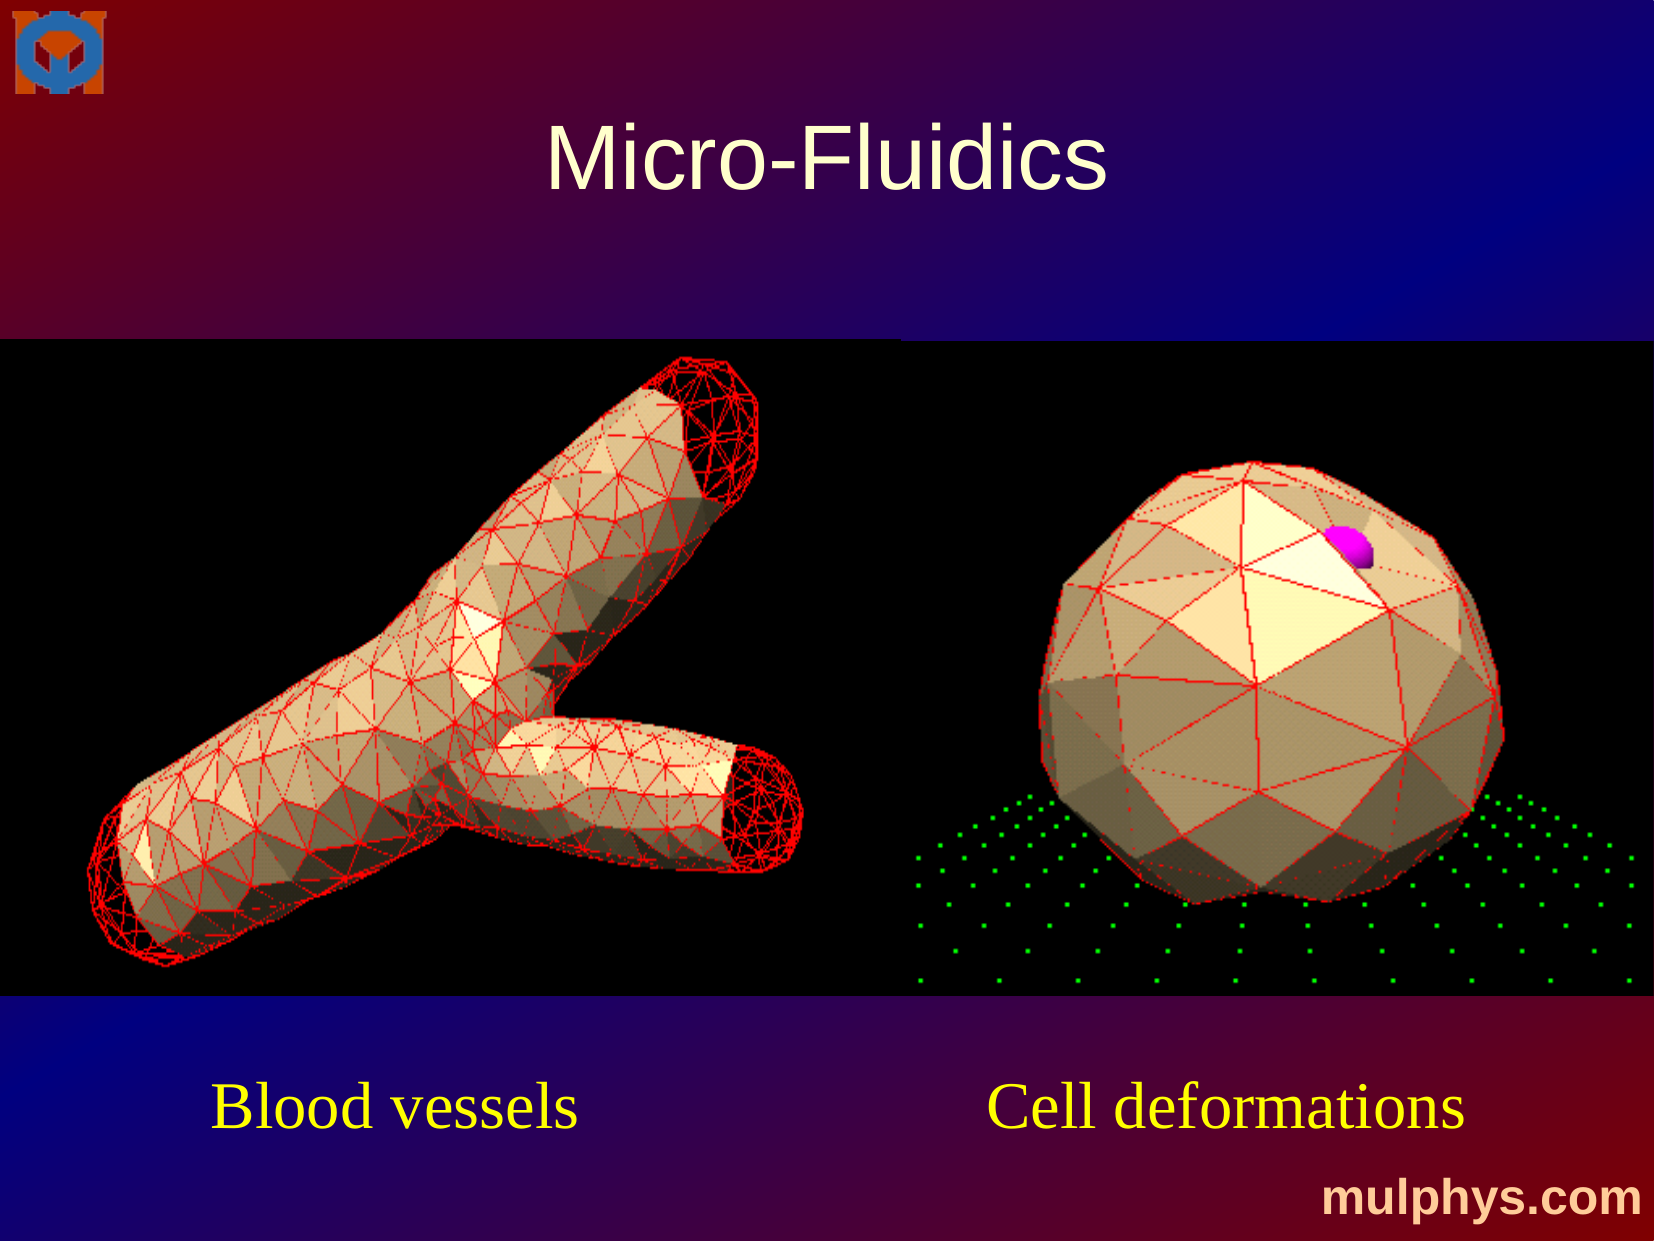

# Micro-Fluidics
Blood vessels
Cell deformations
mulphys.com